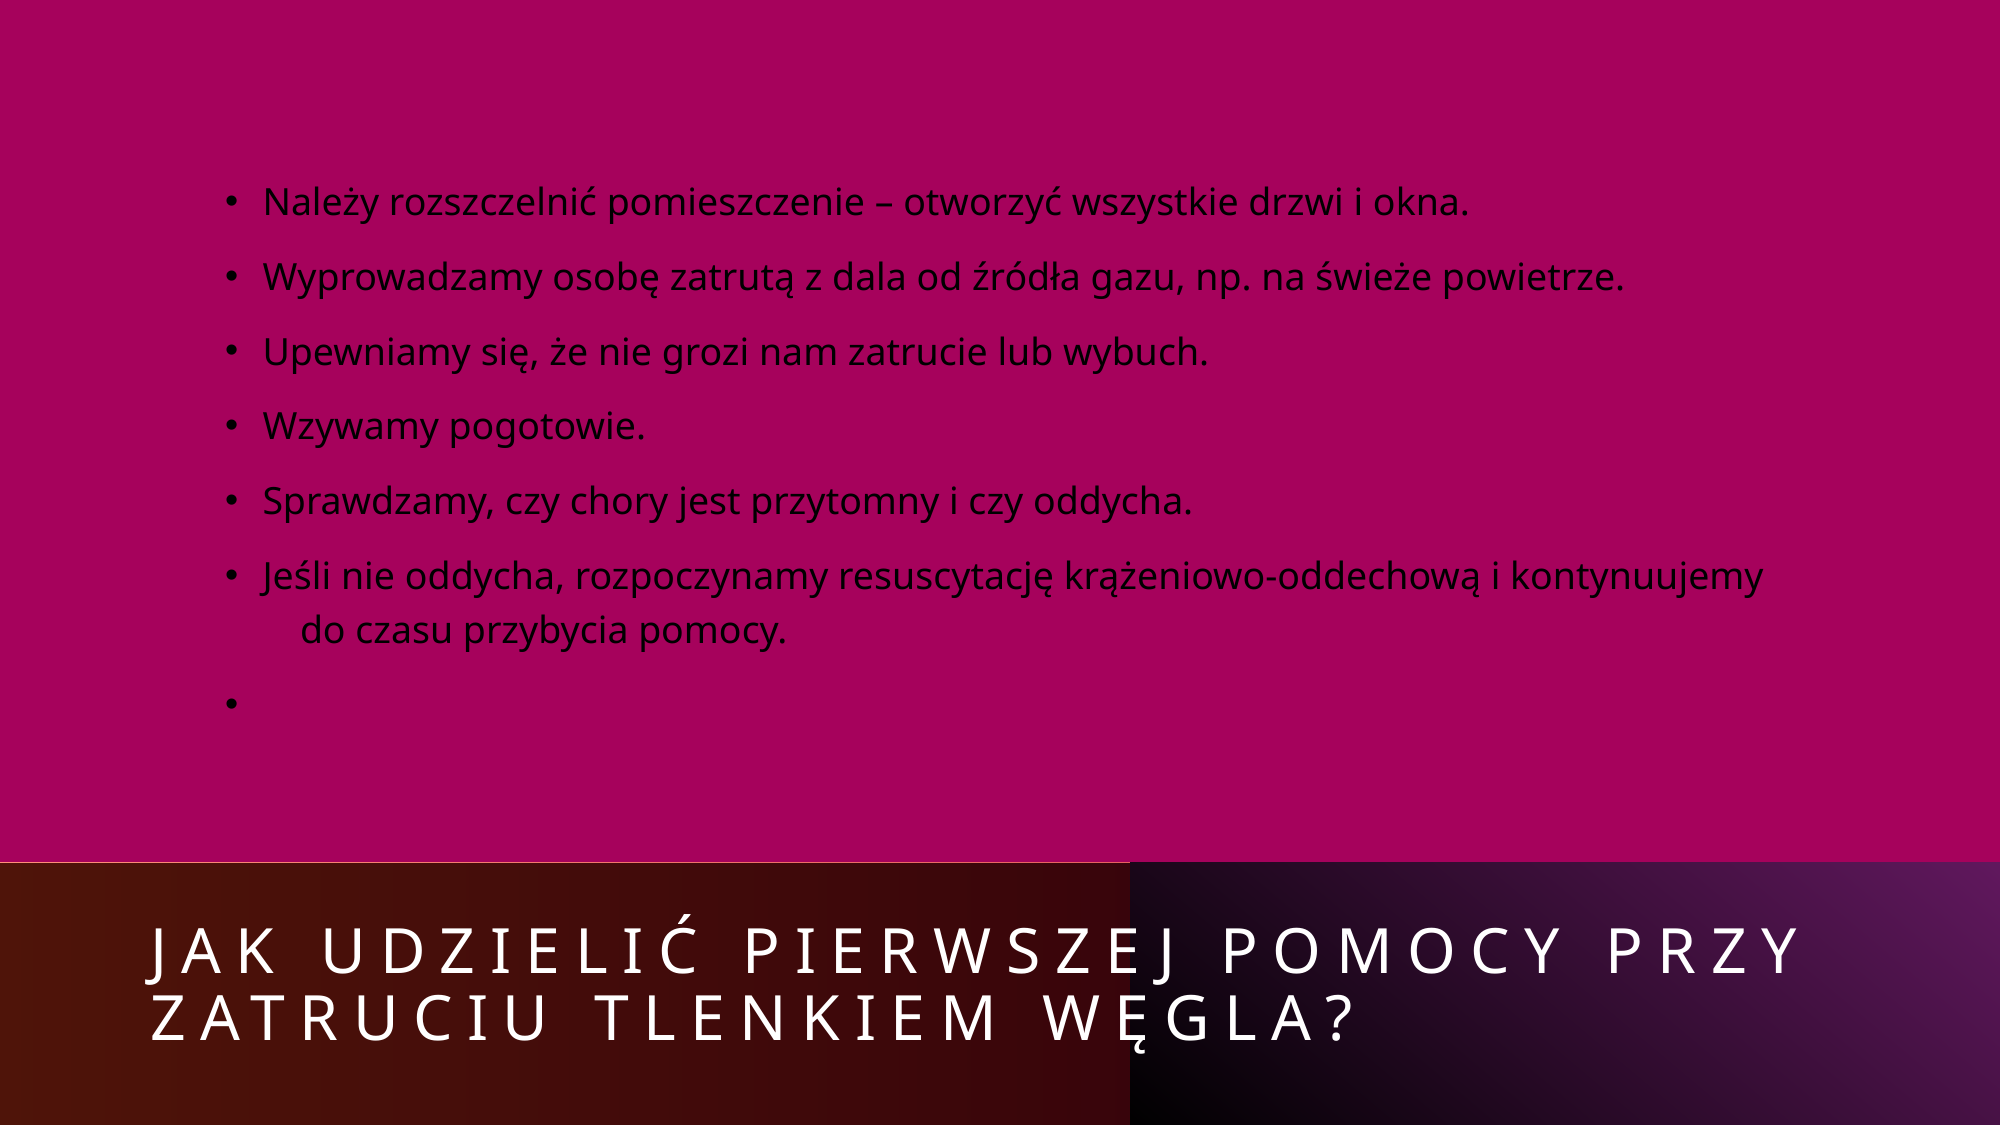

Należy rozszczelnić pomieszczenie – otworzyć wszystkie drzwi i okna.
Wyprowadzamy osobę zatrutą z dala od źródła gazu, np. na świeże powietrze.
Upewniamy się, że nie grozi nam zatrucie lub wybuch.
Wzywamy pogotowie.
Sprawdzamy, czy chory jest przytomny i czy oddycha.
Jeśli nie oddycha, rozpoczynamy resuscytację krążeniowo-oddechową i kontynuujemy do czasu przybycia pomocy.
# Jak udzielić pierwszej pomocy przy zatruciu tlenkiem węgla?